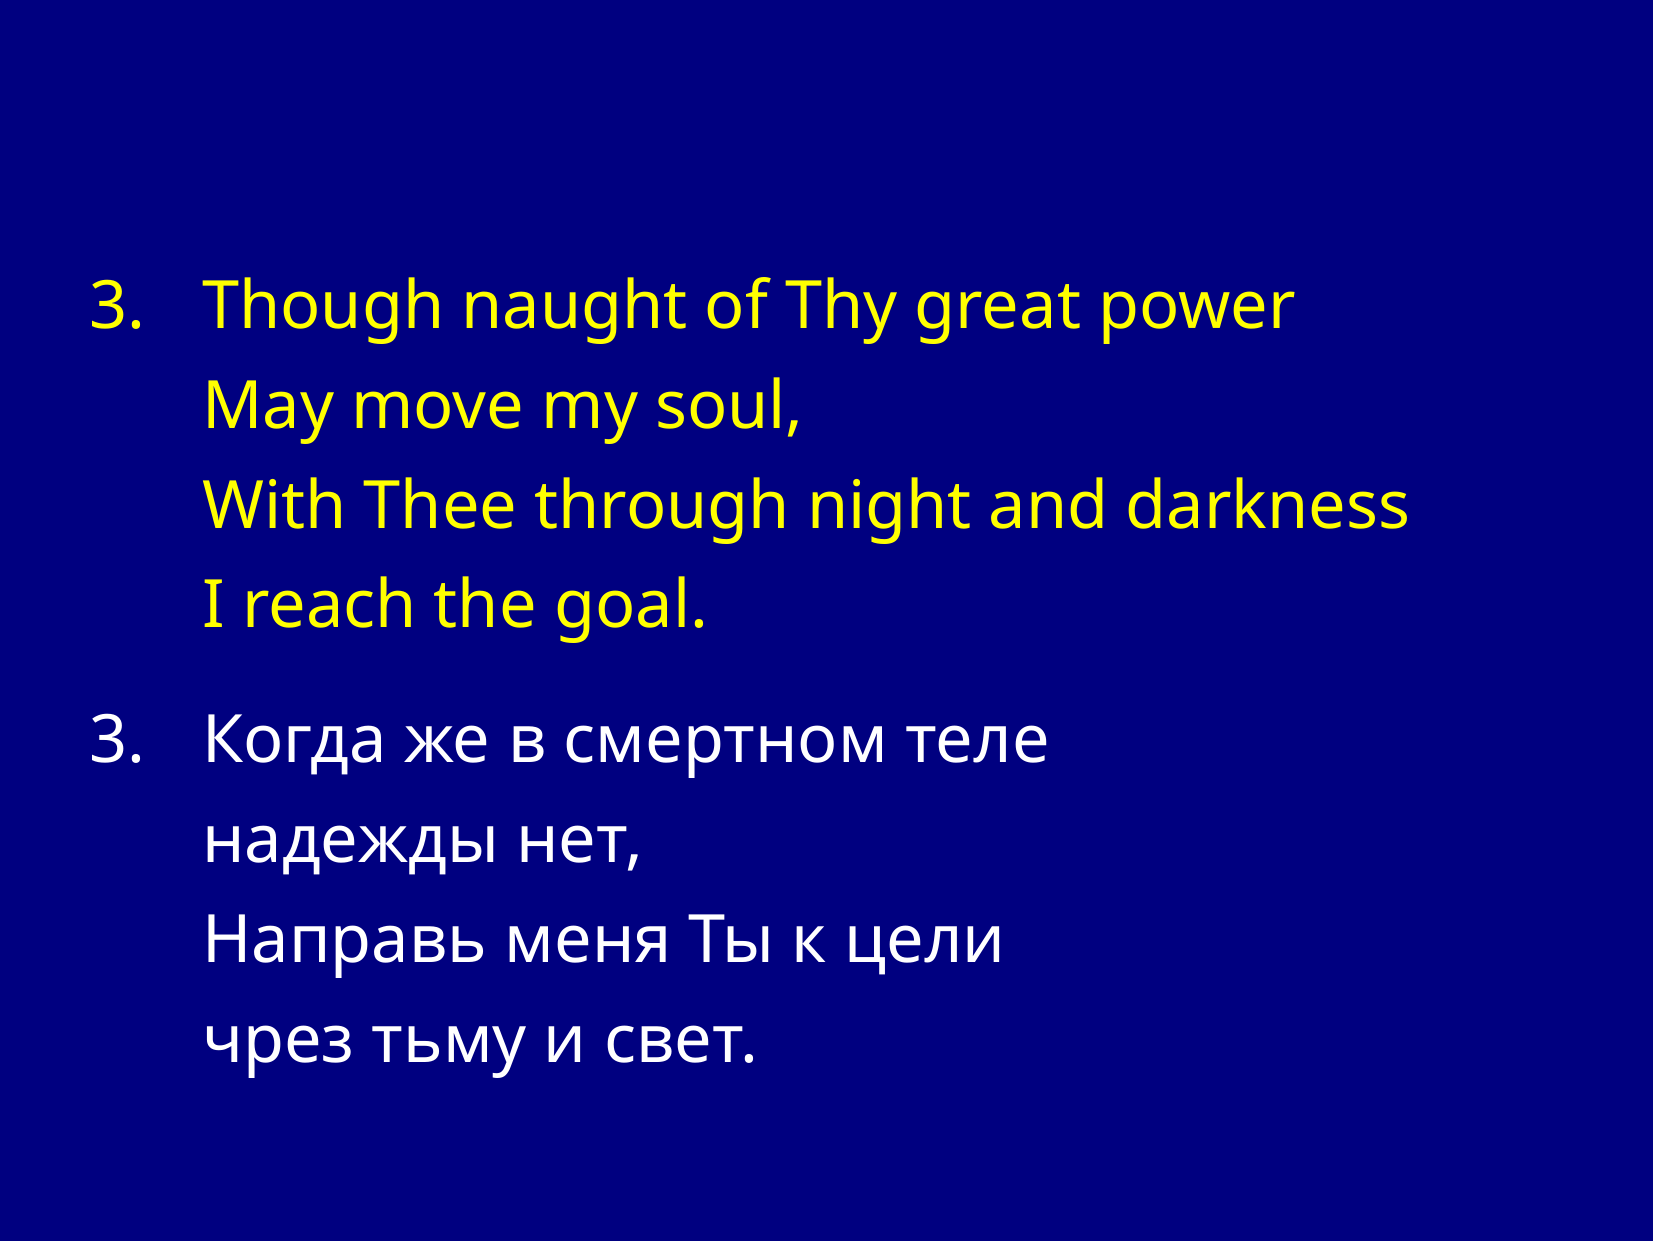

3.	Though naught of Thy great power
	May move my soul,
	With Thee through night and darkness
	I reach the goal.
3.	Когда же в смертном теле
	надежды нет,
	Направь меня Ты к цели
	чрез тьму и свет.